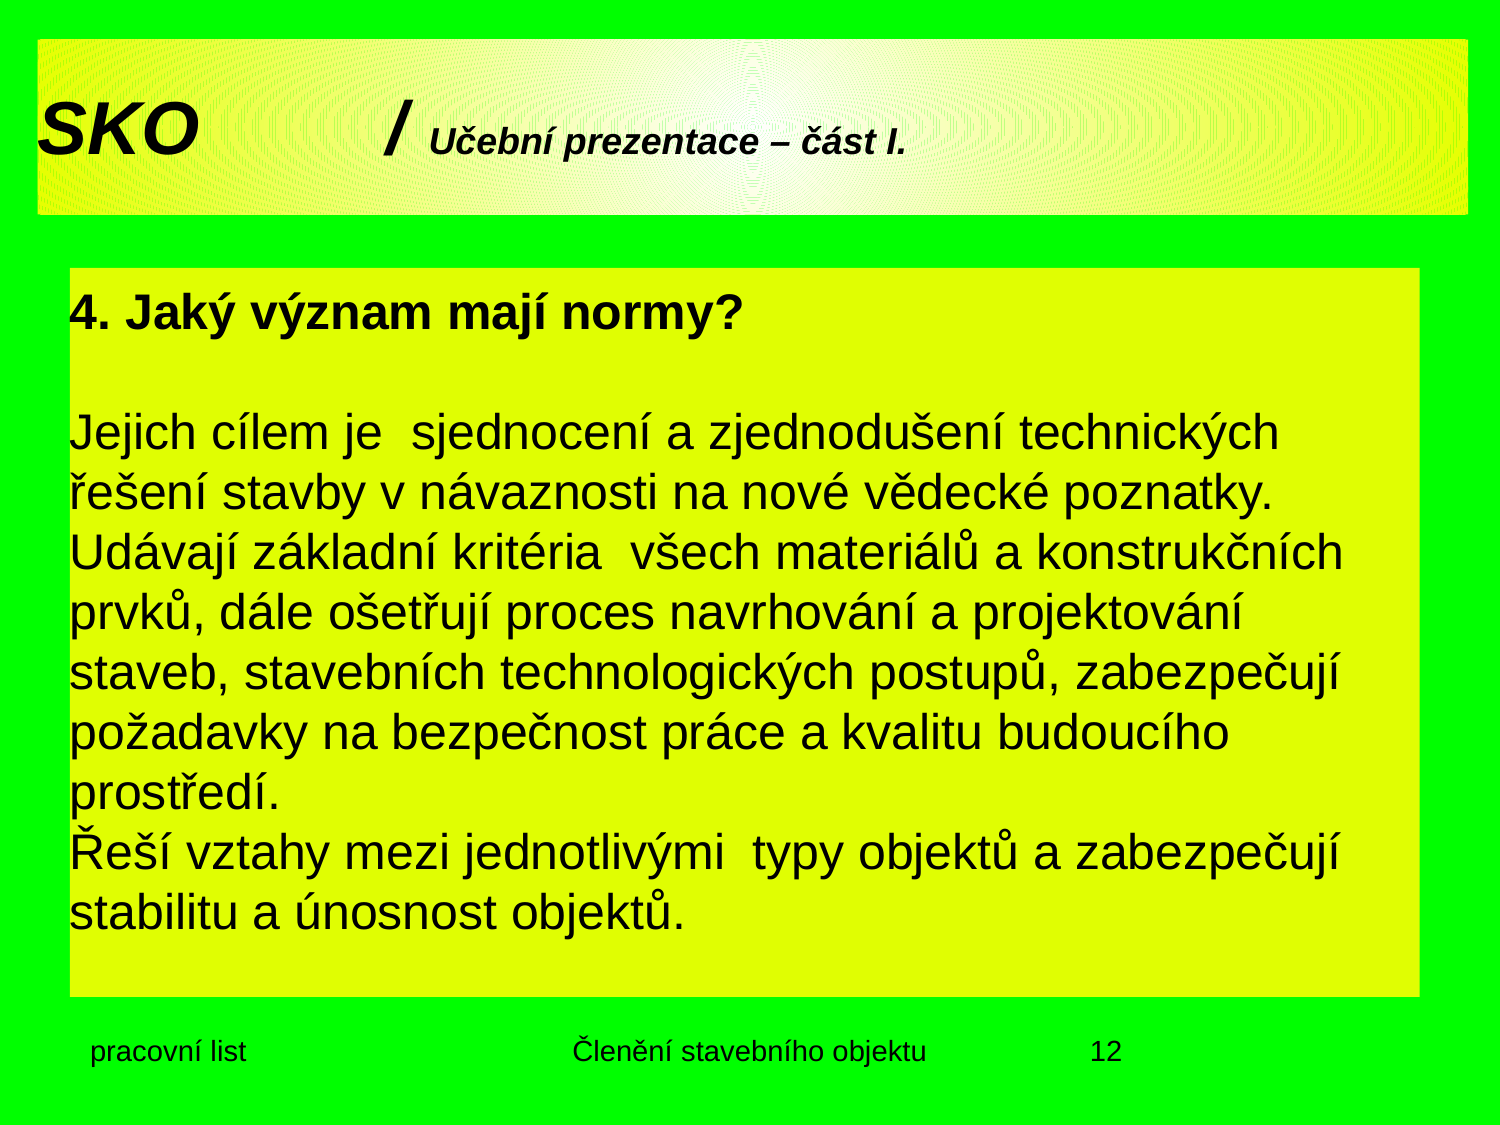

SKO / Učební prezentace – část I.
4. Jaký význam mají normy?
Jejich cílem je sjednocení a zjednodušení technických řešení stavby v návaznosti na nové vědecké poznatky.
Udávají základní kritéria všech materiálů a konstrukčních prvků, dále ošetřují proces navrhování a projektování staveb, stavebních technologických postupů, zabezpečují požadavky na bezpečnost práce a kvalitu budoucího prostředí.
Řeší vztahy mezi jednotlivými typy objektů a zabezpečují stabilitu a únosnost objektů.
pracovní list
Členění stavebního objektu